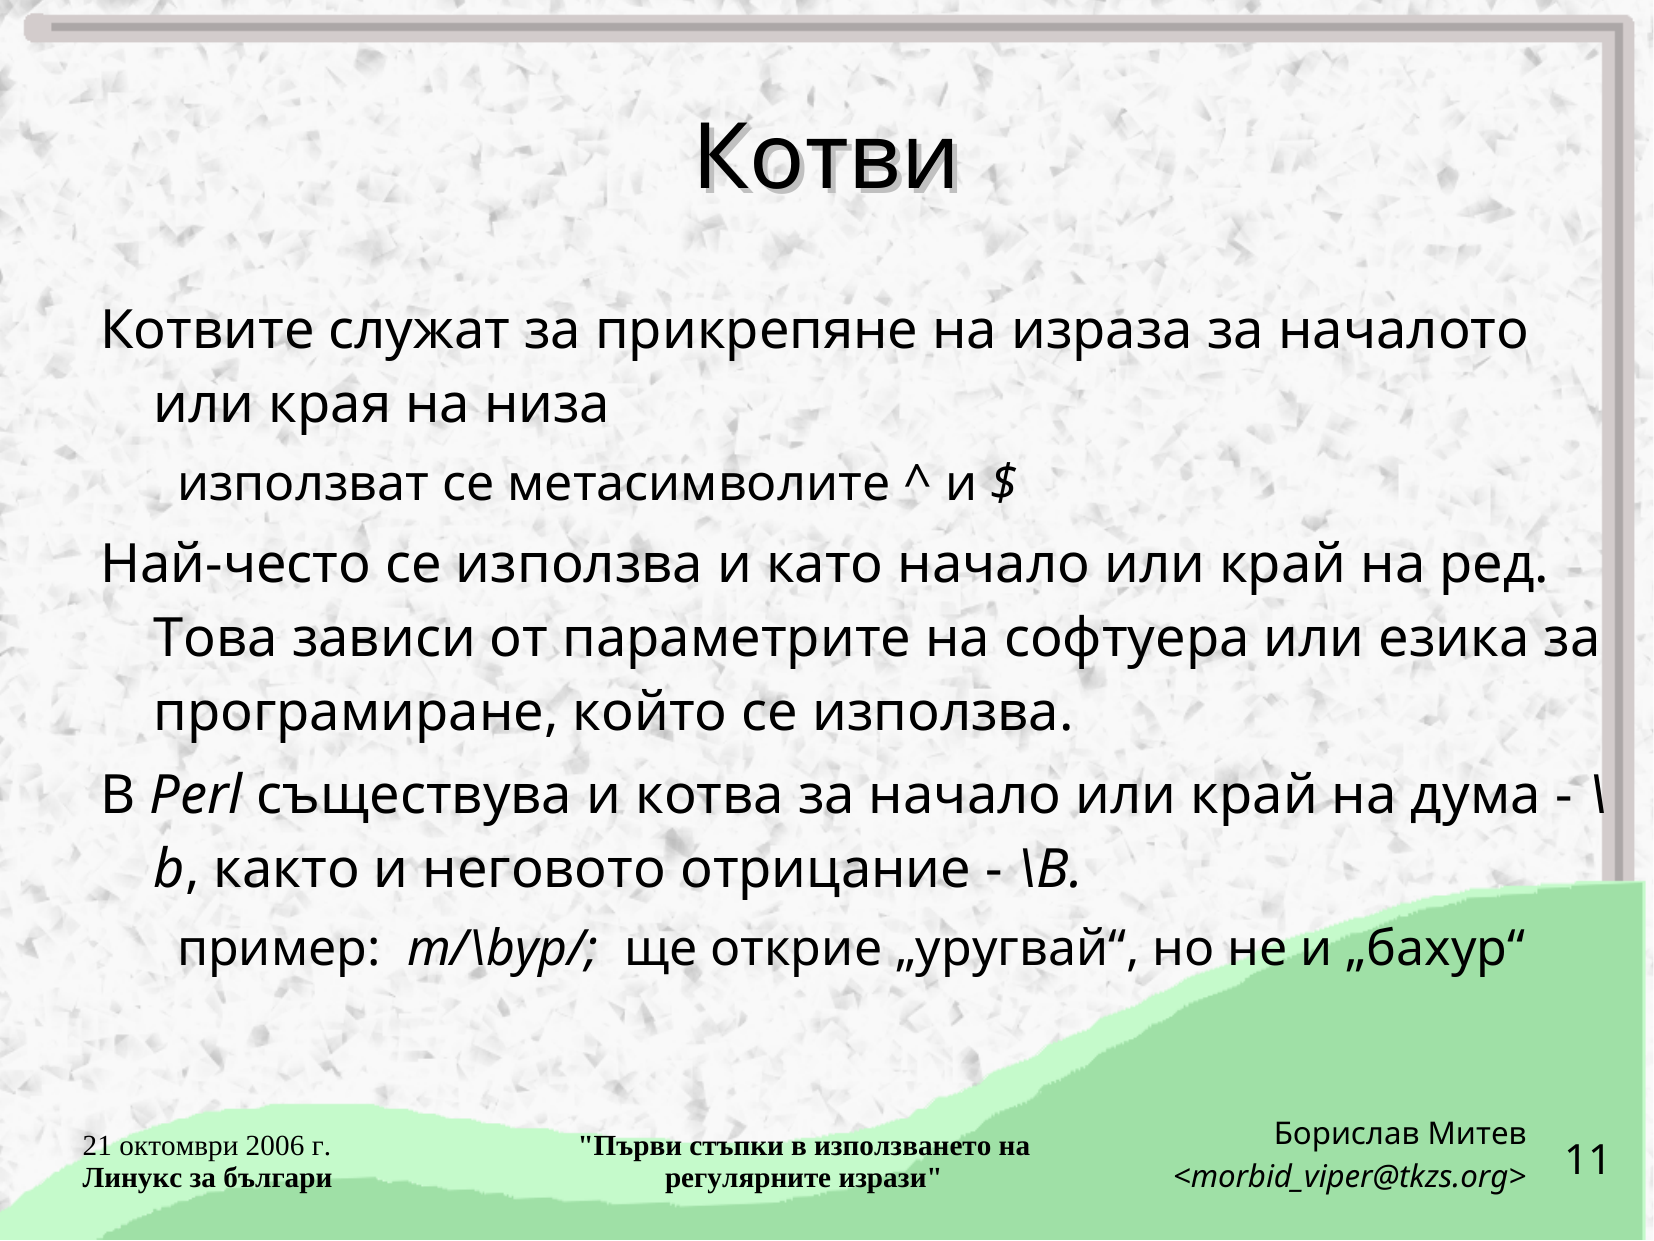

# Котви
Котвите служат за прикрепяне на израза за началото или края на низа
използват се метасимволите ^ и $
Най-често се използва и като начало или край на ред. Това зависи от параметрите на софтуера или езика за програмиране, който се използва.
В Perl съществува и котва за начало или край на дума - \b, както и неговото отрицание - \B.
пример: m/\bур/; ще открие „уругвай“, но не и „бахур“
11